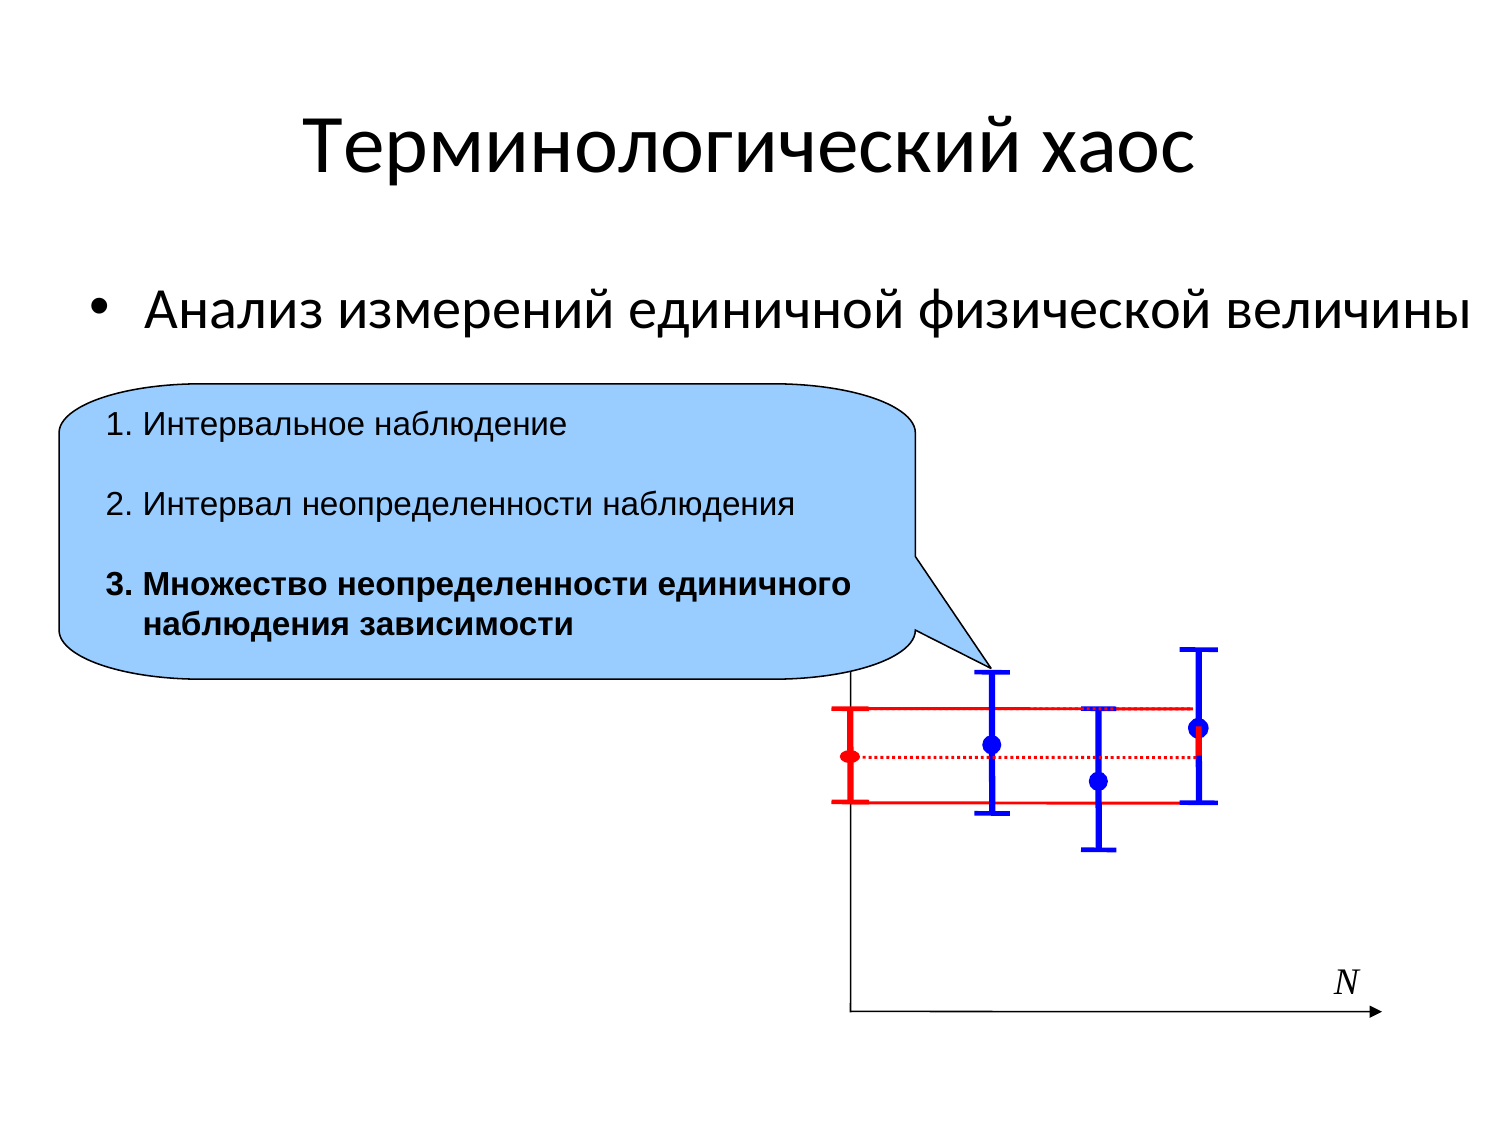

# Терминологический хаос
Анализ измерений единичной физической величины
1. Интервальное наблюдение
2. Интервал неопределенности наблюдения
3. Множество неопределенности единичного
 наблюдения зависимости
x
N